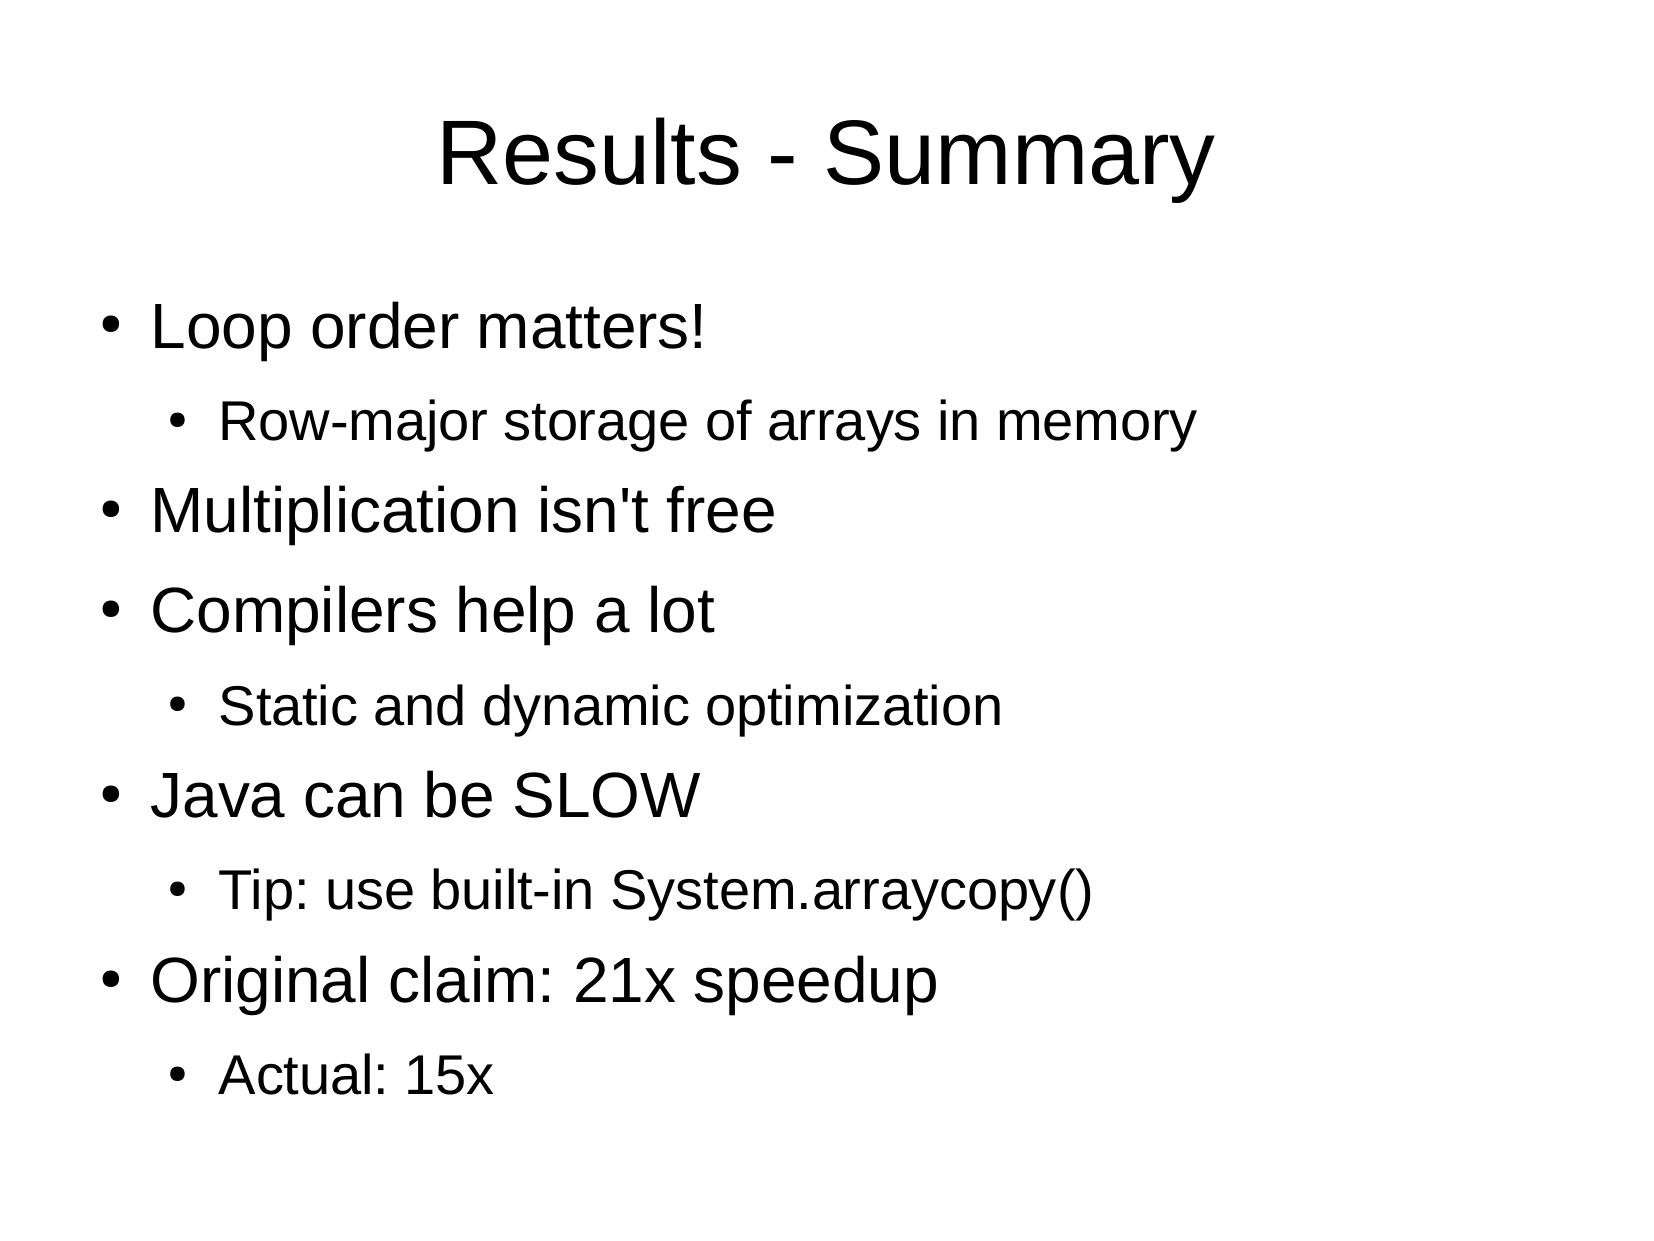

# Results - Summary
Loop order matters!
Row-major storage of arrays in memory
Multiplication isn't free
Compilers help a lot
Static and dynamic optimization
Java can be SLOW
Tip: use built-in System.arraycopy()
Original claim: 21x speedup
Actual: 15x